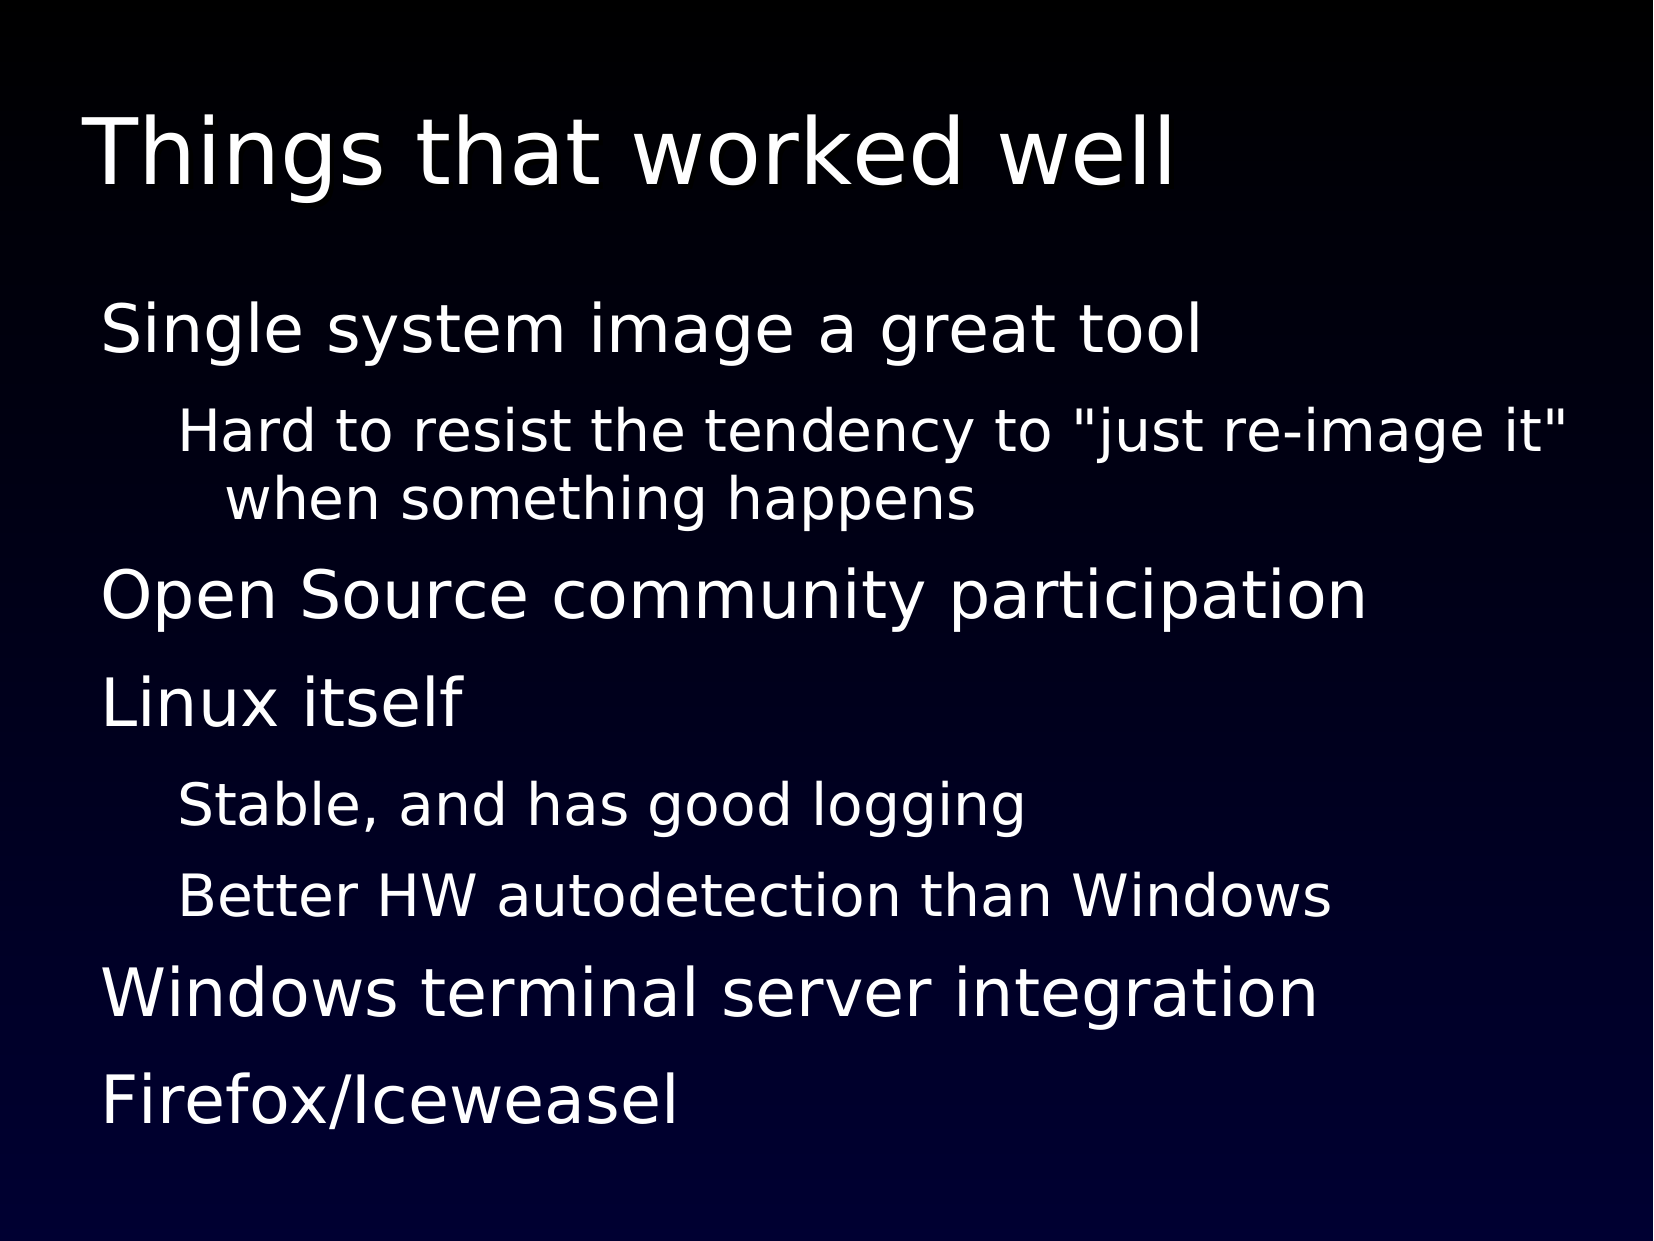

# Things that worked well
Single system image a great tool
Hard to resist the tendency to "just re-image it" when something happens
Open Source community participation
Linux itself
Stable, and has good logging
Better HW autodetection than Windows
Windows terminal server integration
Firefox/Iceweasel